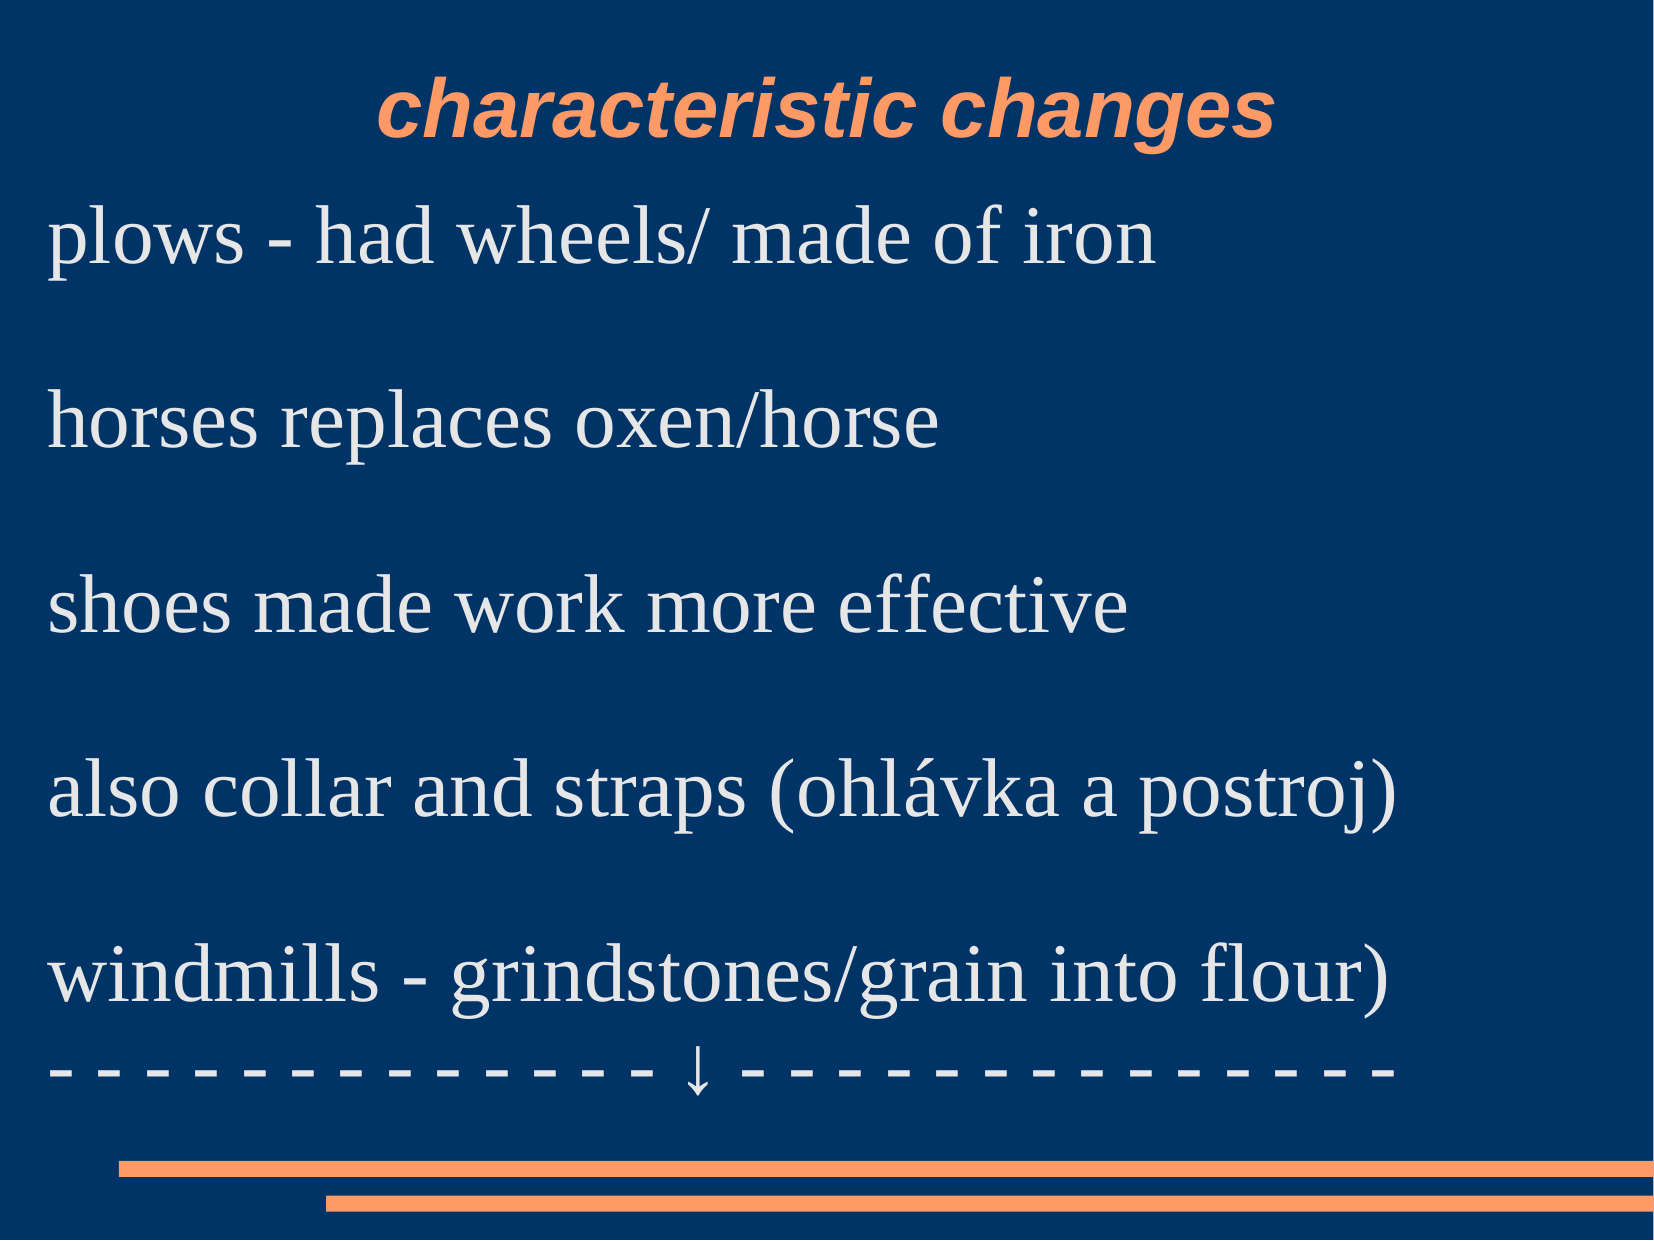

# characteristic changes
plows - had wheels/ made of iron
horses replaces oxen/horse
shoes made work more effective
also collar and straps (ohlávka a postroj)
windmills - grindstones/grain into flour)
- - - - - - - - - - - - - ↓ - - - - - - - - - - - - - -